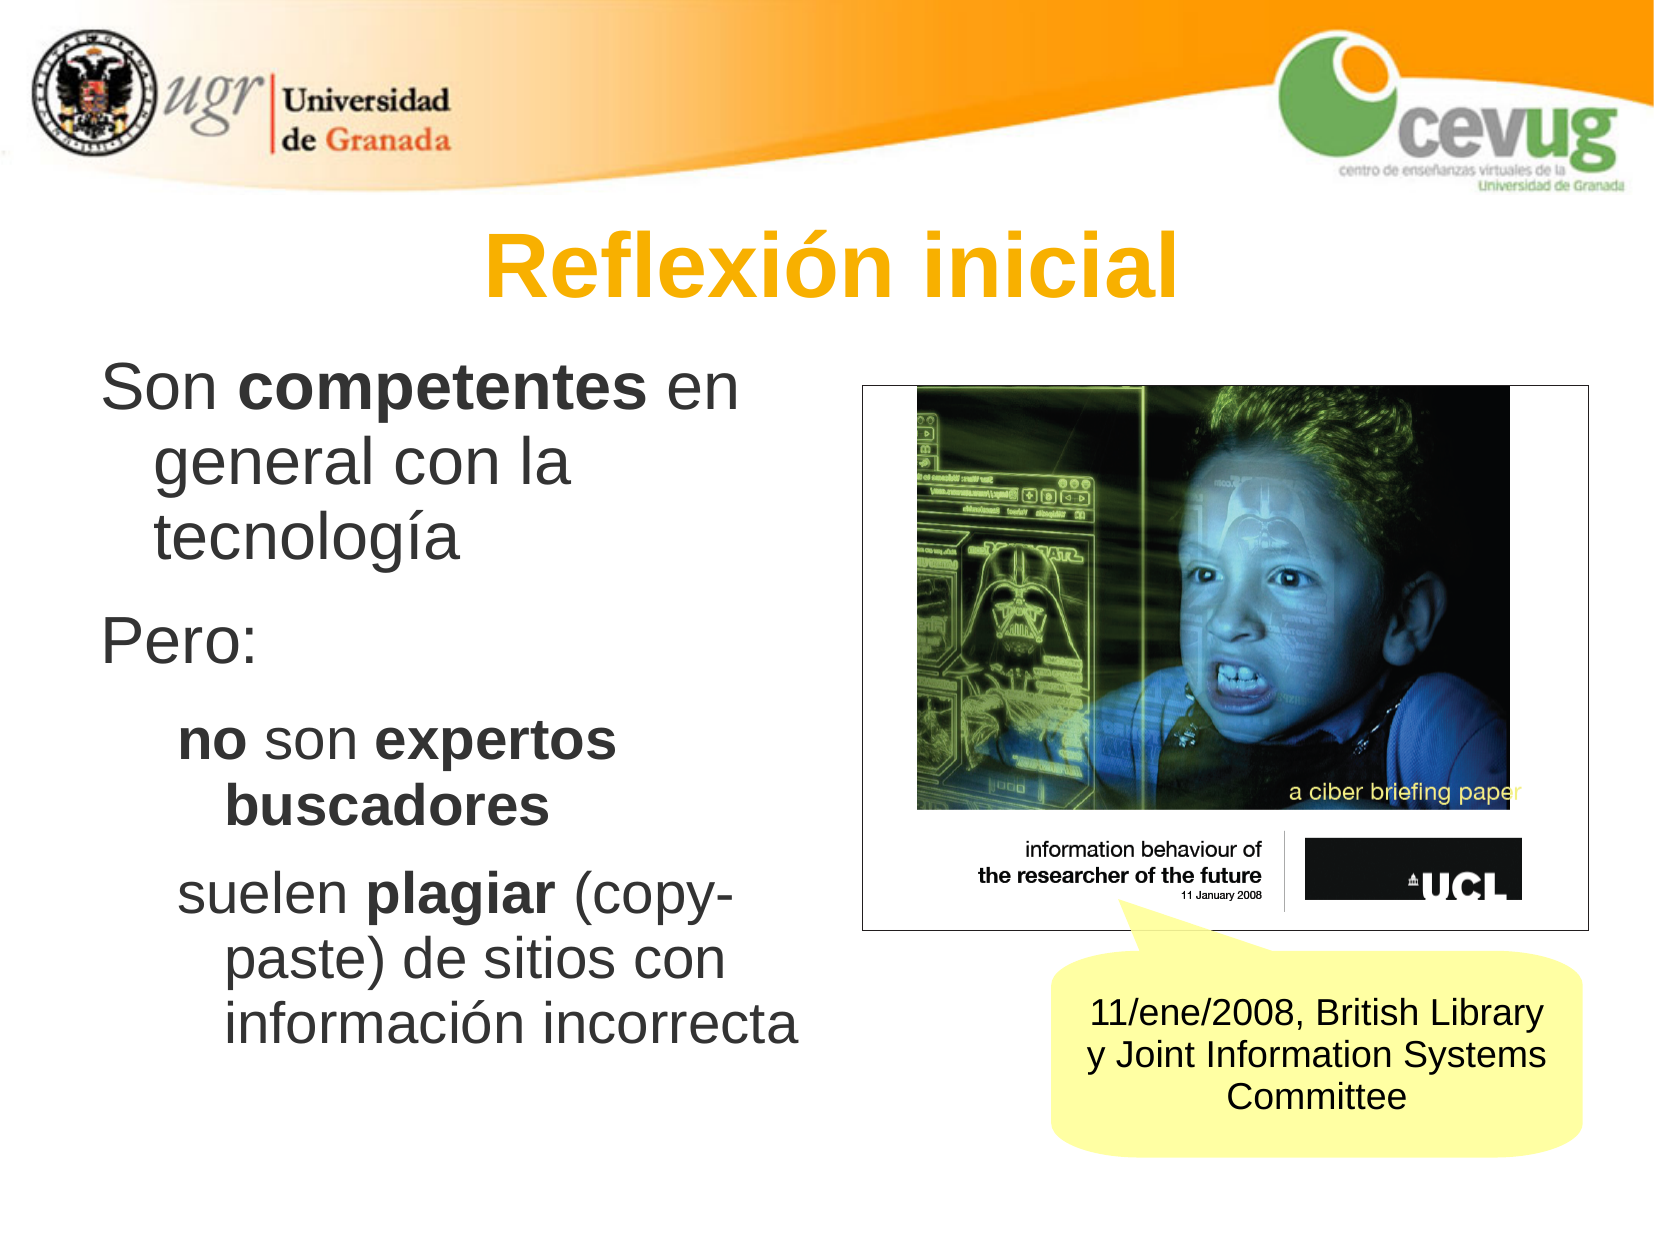

# Reflexión inicial
Son competentes en general con la tecnología
Pero:
no son expertos buscadores
suelen plagiar (copy-paste) de sitios con información incorrecta
11/ene/2008, British Library y Joint Information Systems Committee